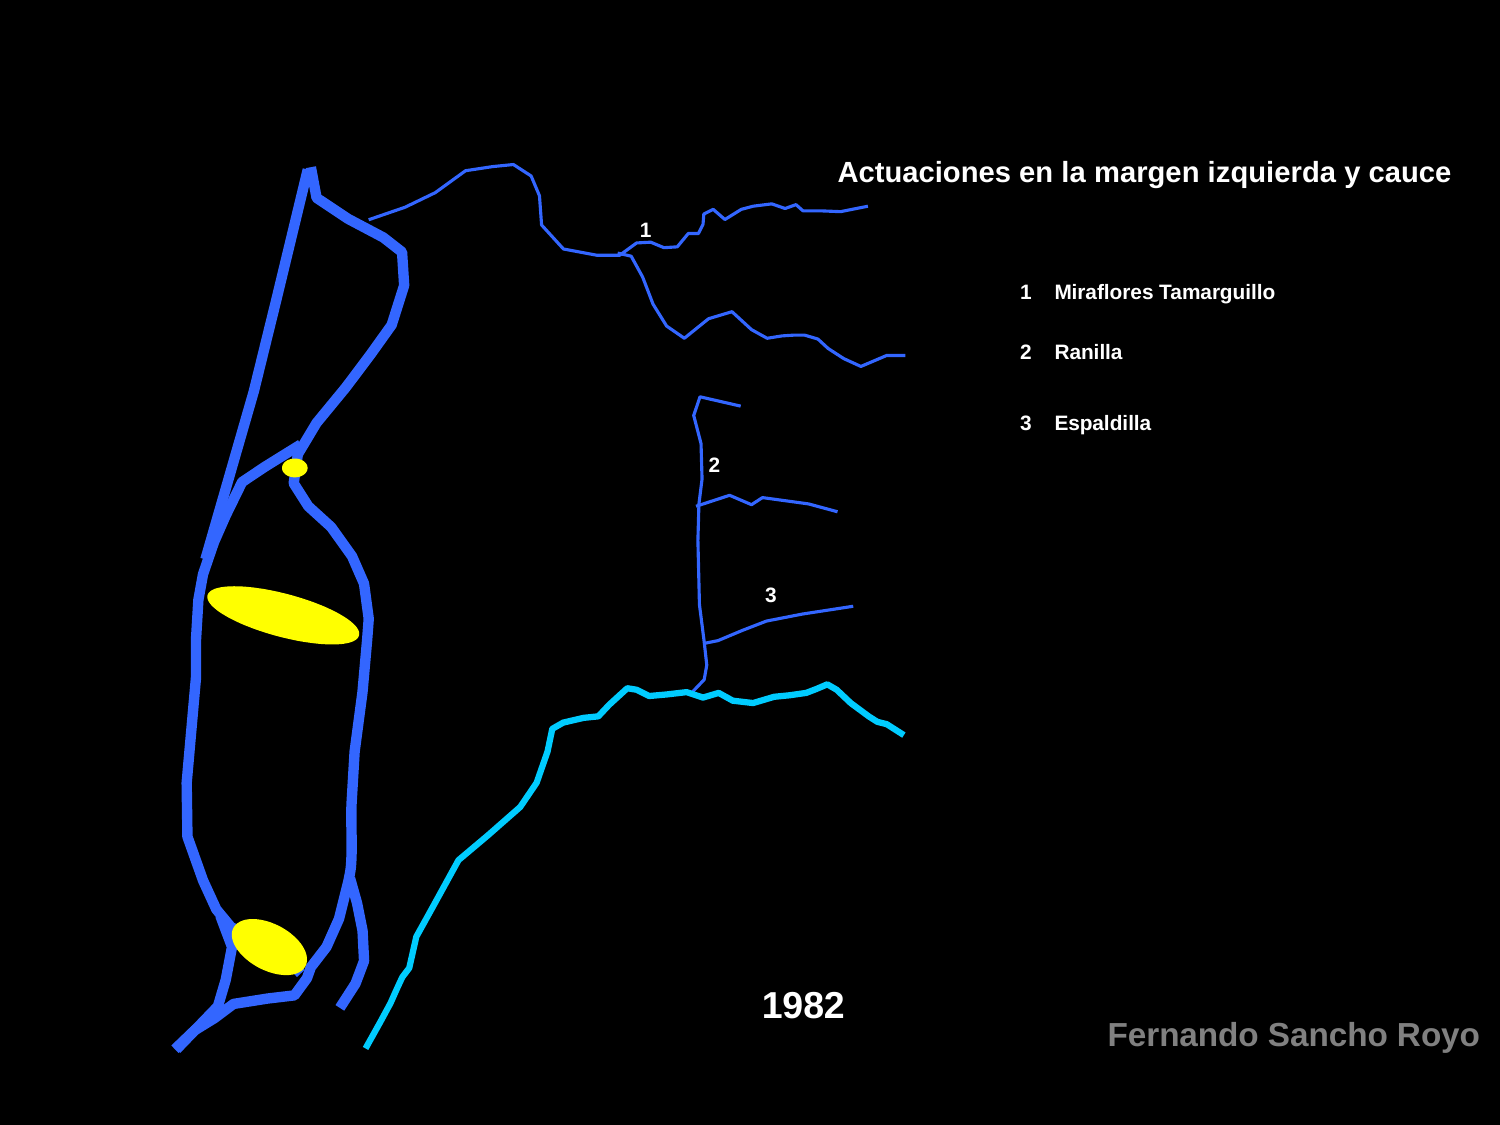

Actuaciones en la margen izquierda y cauce
1
1 Miraflores Tamarguillo
2 Ranilla
3 Espaldilla
2
3
1982
Fernando Sancho Royo